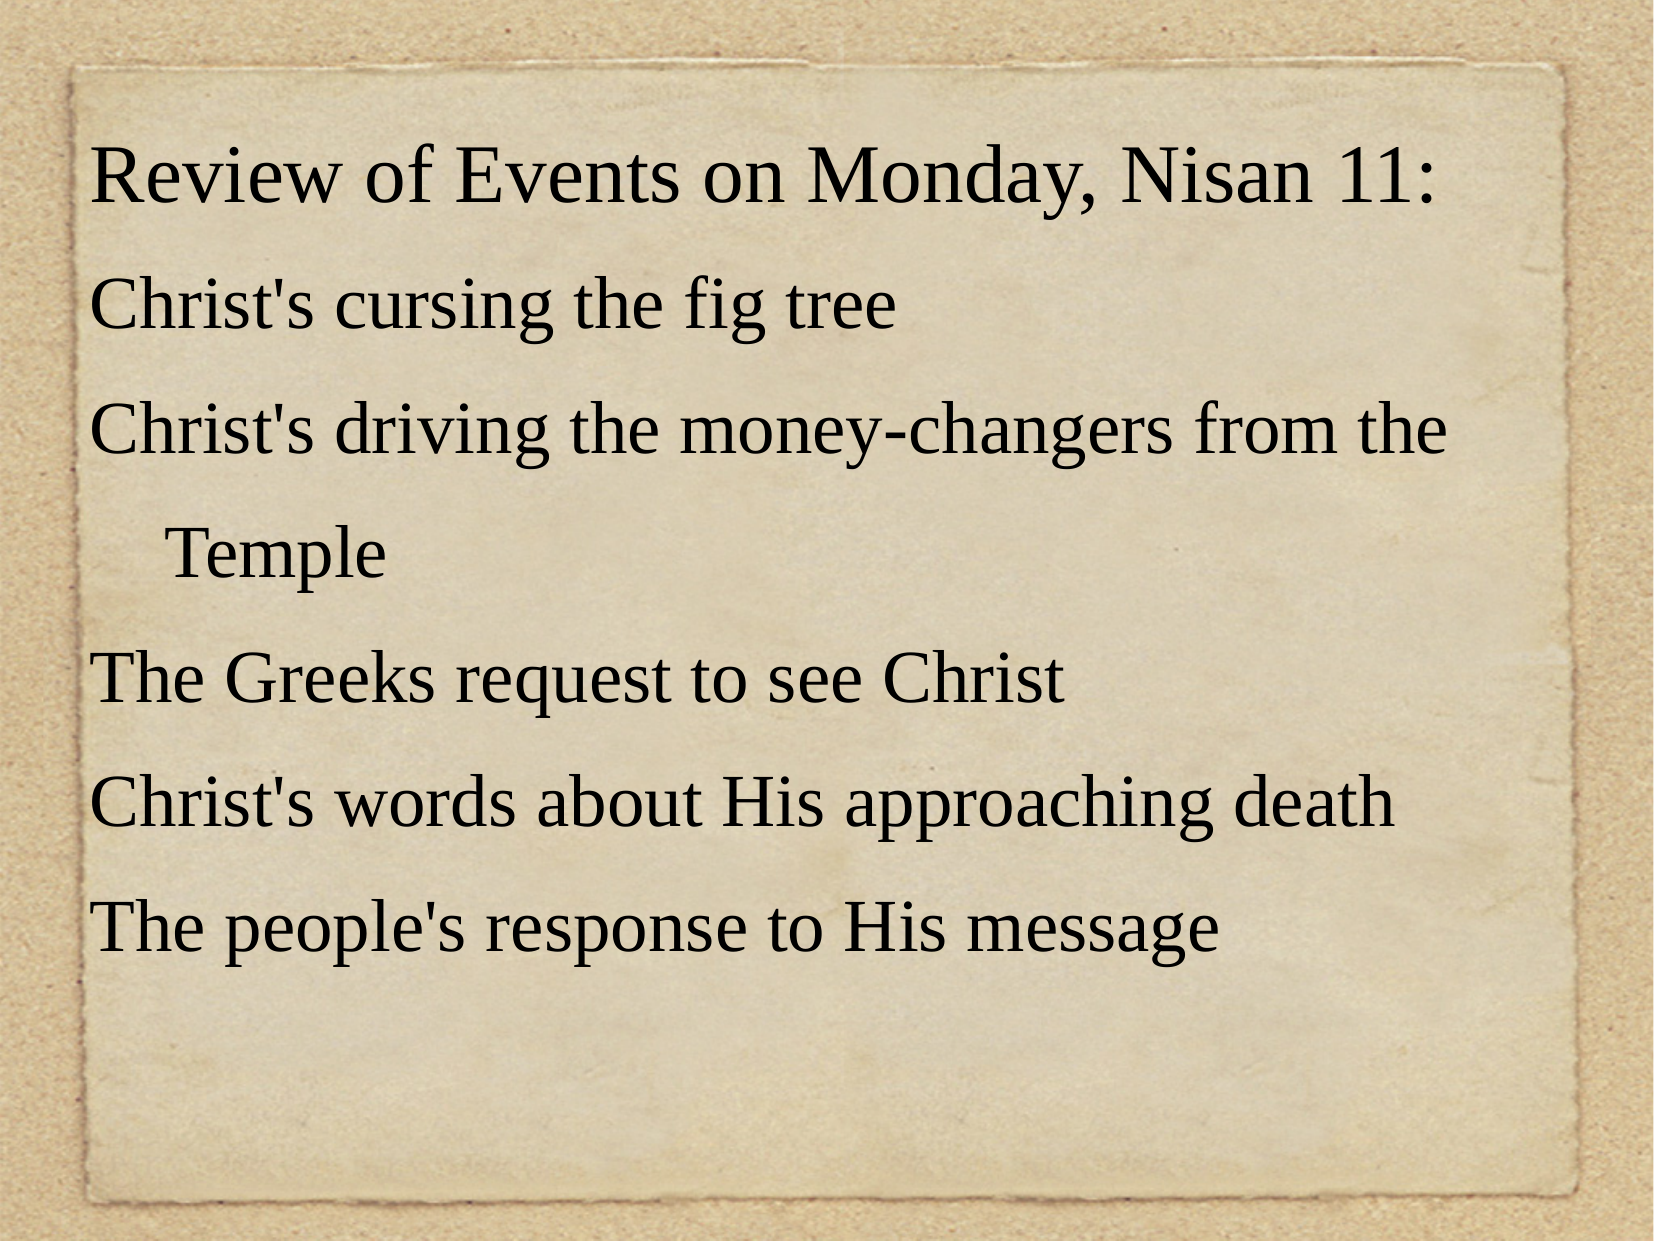

Review of Events on Monday, Nisan 11:
Christ's cursing the fig tree
Christ's driving the money-changers from the 		Temple
The Greeks request to see Christ
Christ's words about His approaching death
The people's response to His message